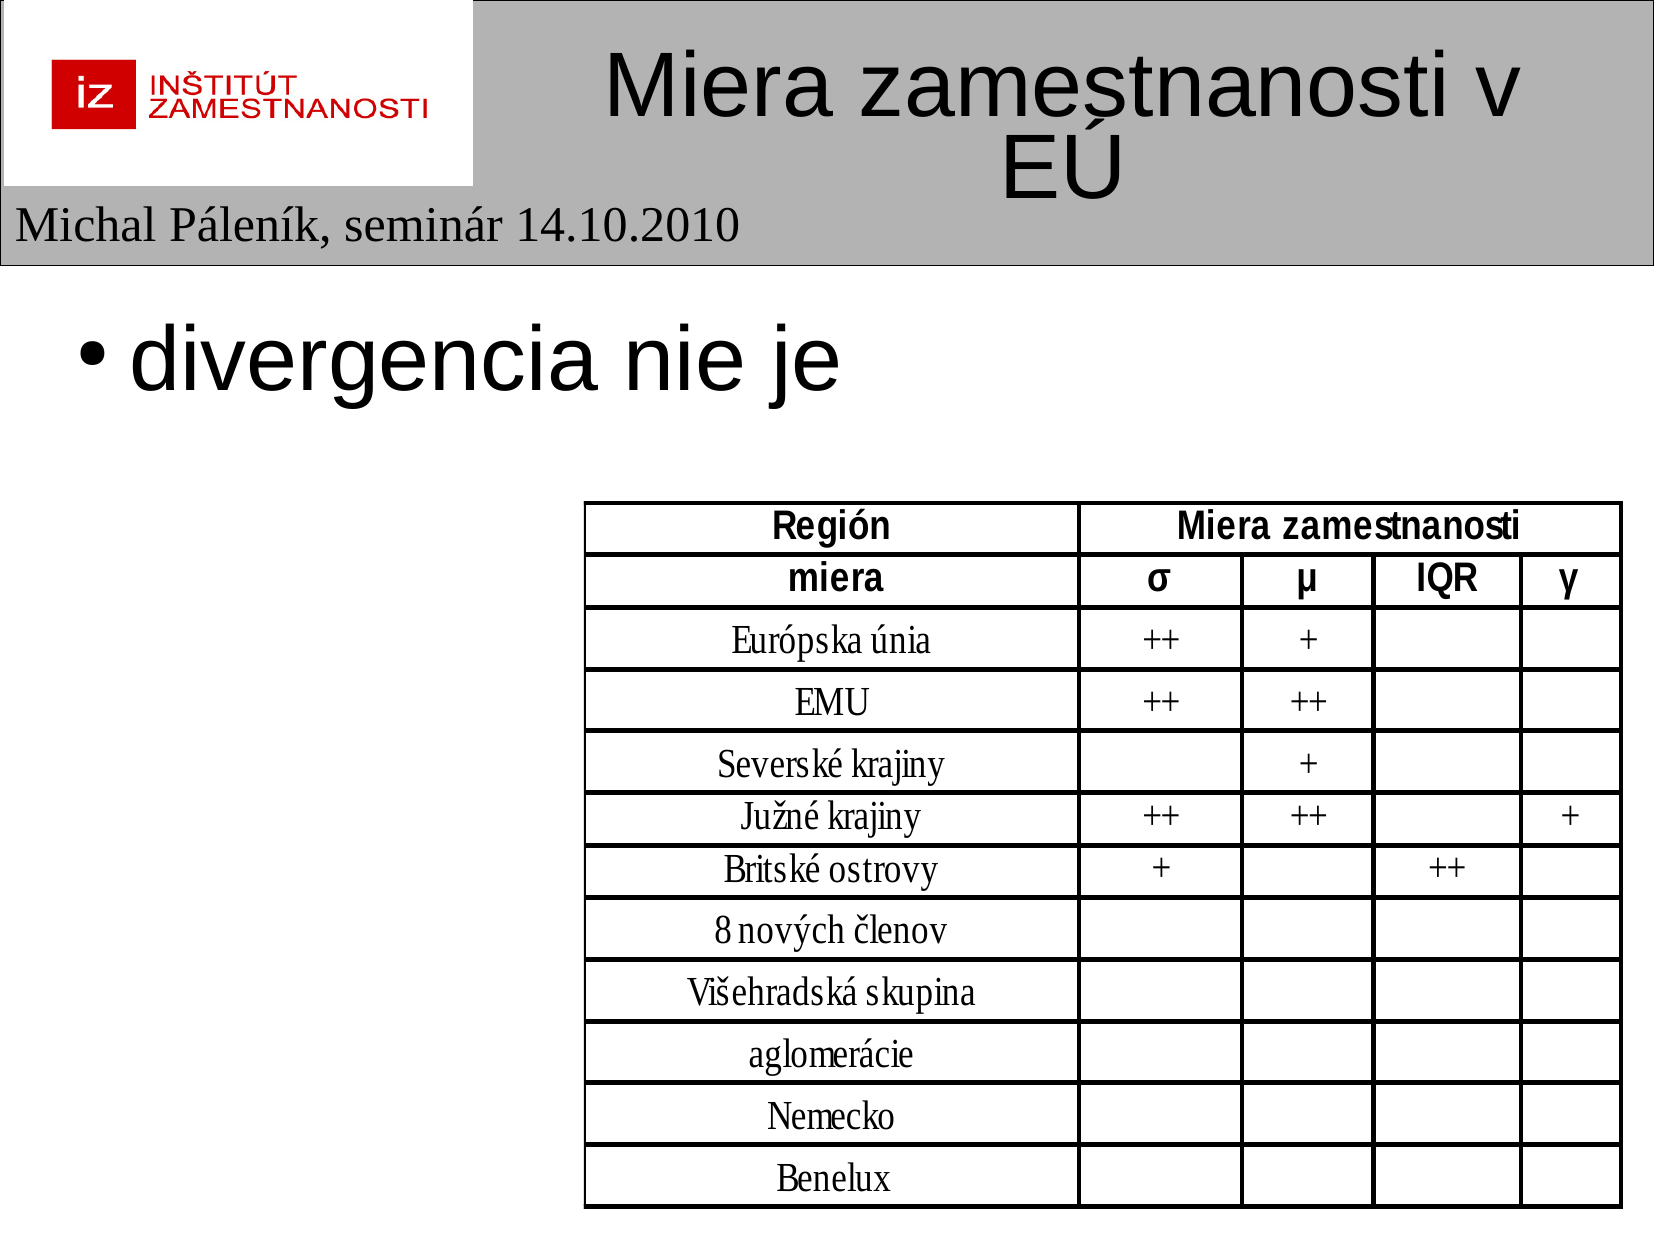

# Miera zamestnanosti v EÚ
divergencia nie je